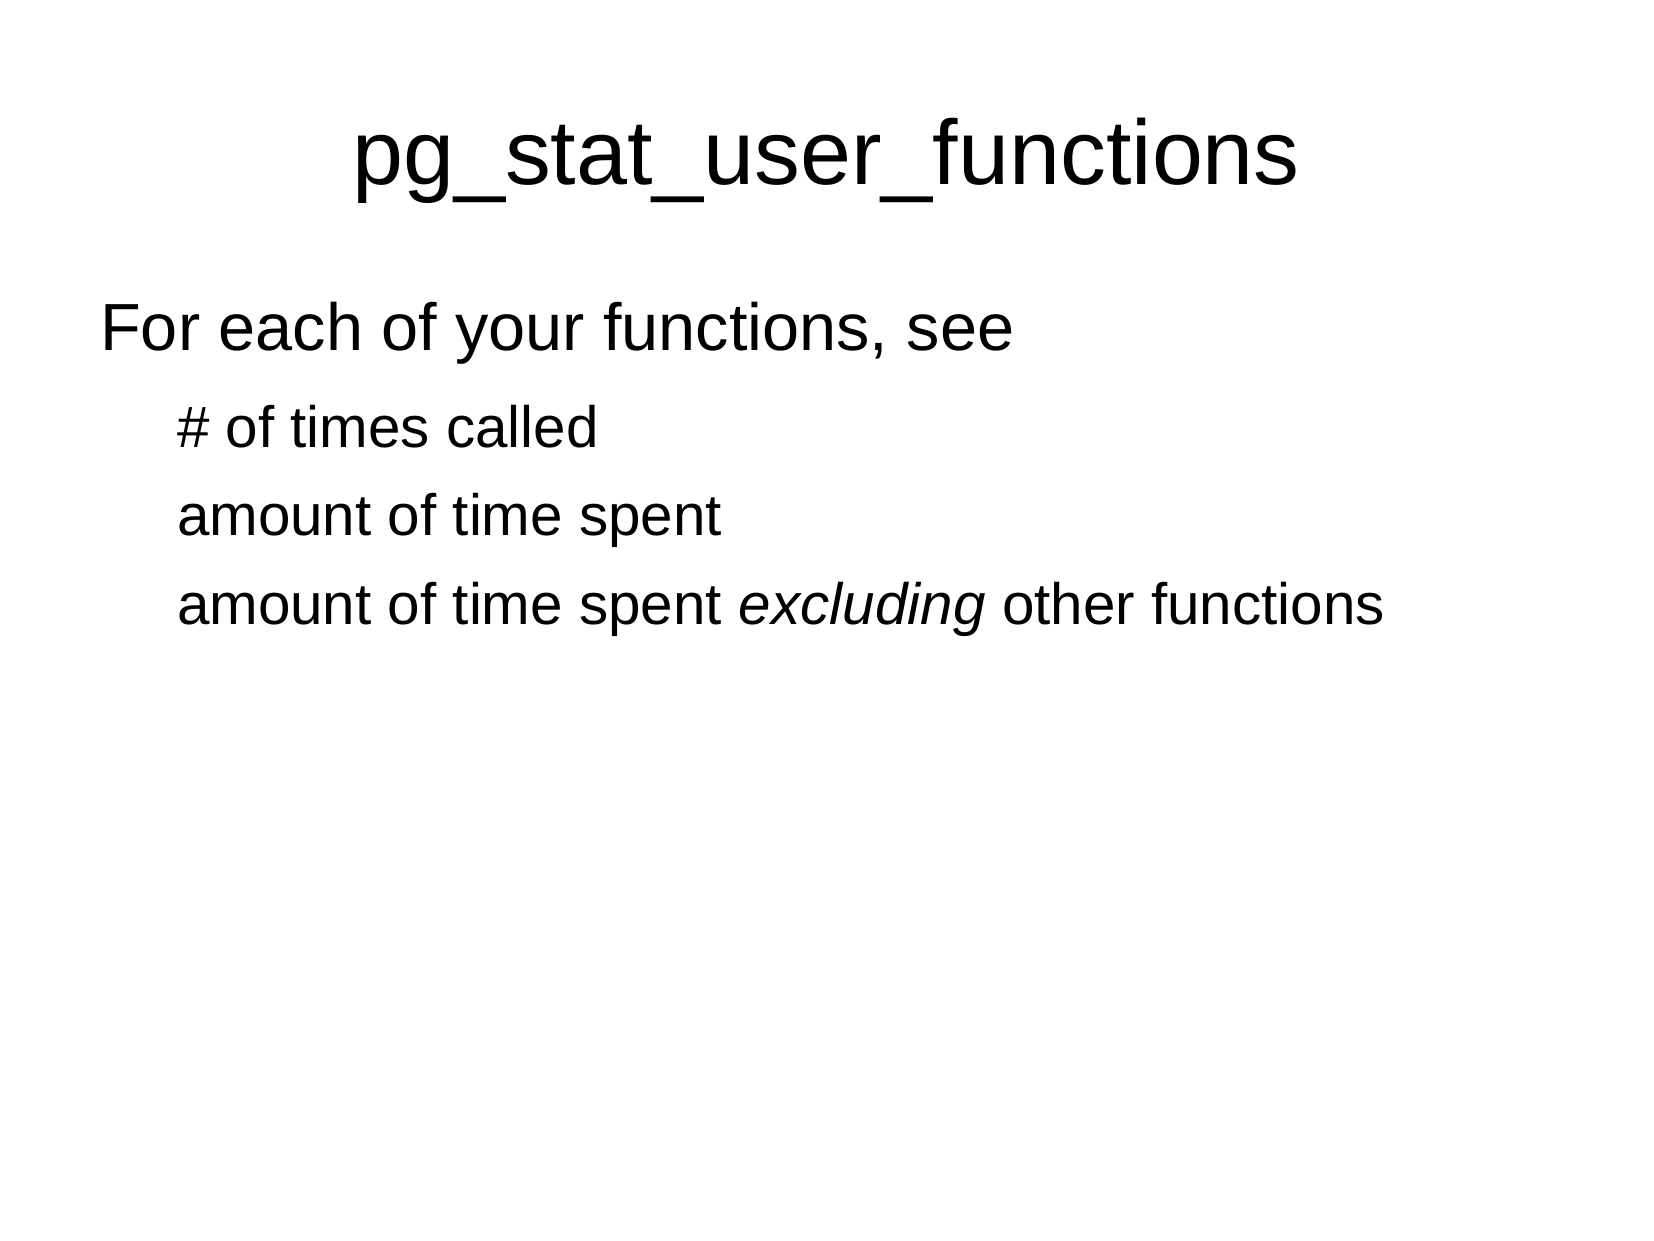

# pg_stat_user_functions
For each of your functions, see
# of times called
amount of time spent
amount of time spent excluding other functions